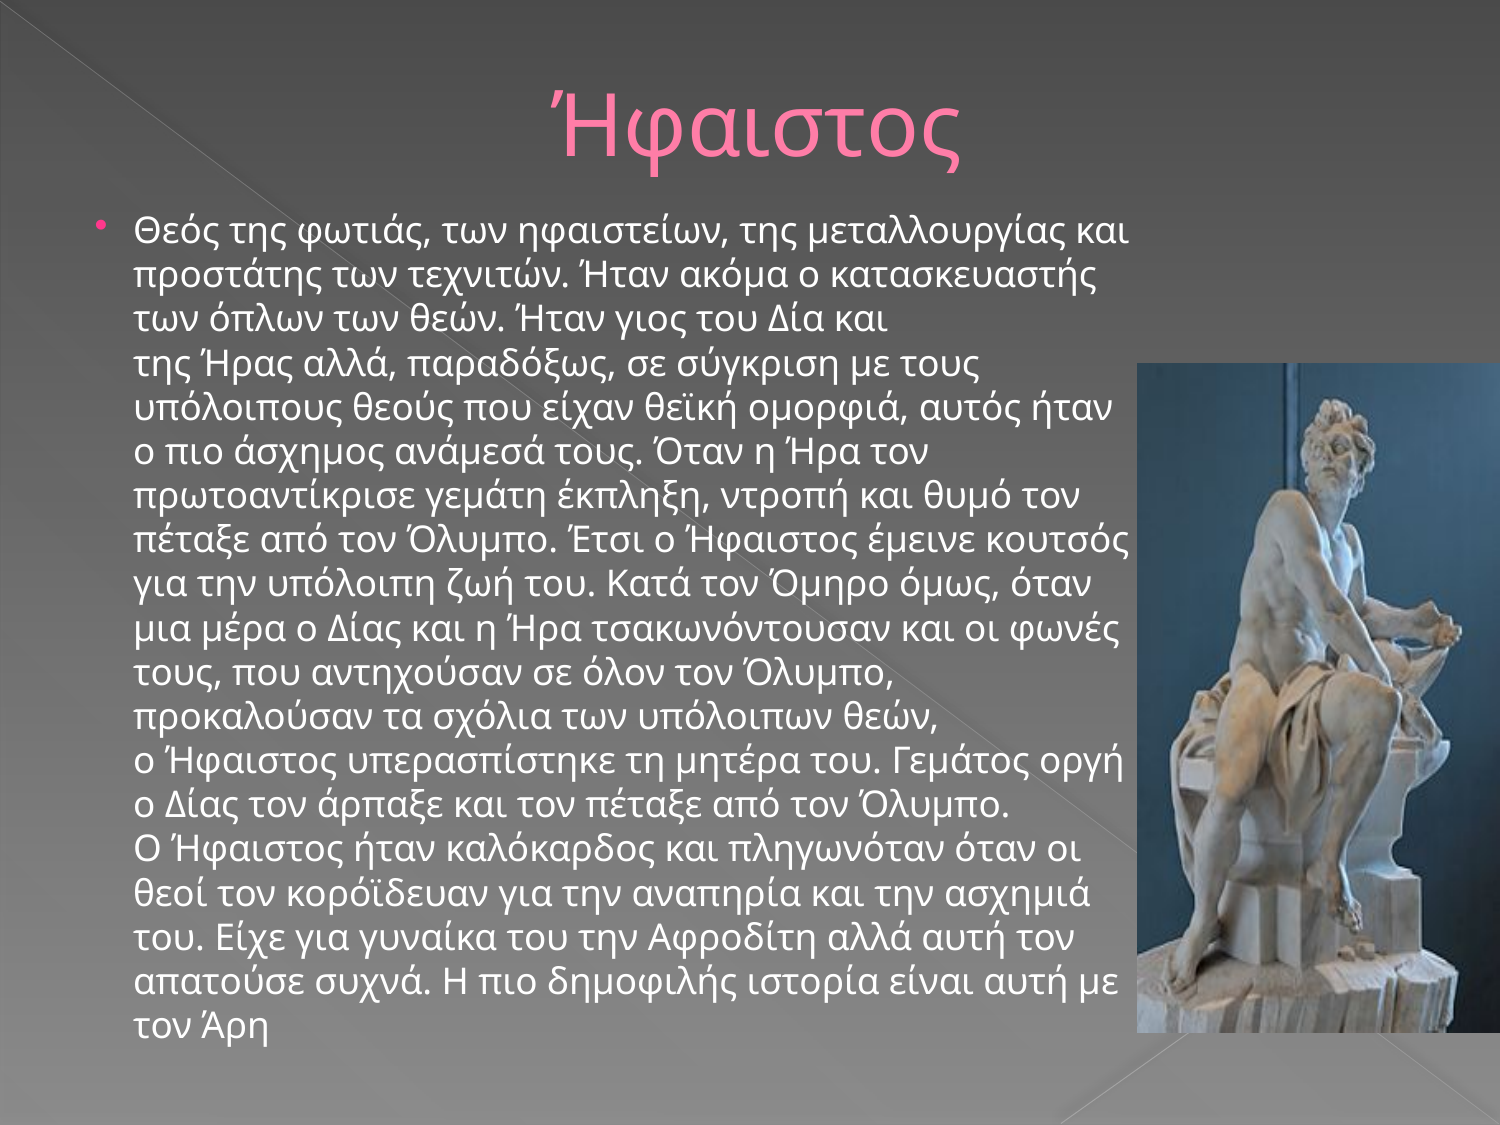

# Ήφαιστος
Θεός της φωτιάς, των ηφαιστείων, της μεταλλουργίας και προστάτης των τεχνιτών. Ήταν ακόμα ο κατασκευαστής των όπλων των θεών. Ήταν γιος του Δία και της Ήρας αλλά, παραδόξως, σε σύγκριση με τους υπόλοιπους θεούς που είχαν θεϊκή ομορφιά, αυτός ήταν ο πιο άσχημος ανάμεσά τους. Όταν η Ήρα τον πρωτοαντίκρισε γεμάτη έκπληξη, ντροπή και θυμό τον πέταξε από τον Όλυμπο. Έτσι ο Ήφαιστος έμεινε κουτσός για την υπόλοιπη ζωή του. Κατά τον Όμηρο όμως, όταν μια μέρα ο Δίας και η Ήρα τσακωνόντουσαν και οι φωνές τους, που αντηχούσαν σε όλον τον Όλυμπο, προκαλούσαν τα σχόλια των υπόλοιπων θεών, ο Ήφαιστος υπερασπίστηκε τη μητέρα του. Γεμάτος οργή ο Δίας τον άρπαξε και τον πέταξε από τον Όλυμπο. Ο Ήφαιστος ήταν καλόκαρδος και πληγωνόταν όταν οι θεοί τον κορόϊδευαν για την αναπηρία και την ασχημιά του. Είχε για γυναίκα του την Αφροδίτη αλλά αυτή τον απατούσε συχνά. Η πιο δημοφιλής ιστορία είναι αυτή με τον Άρη